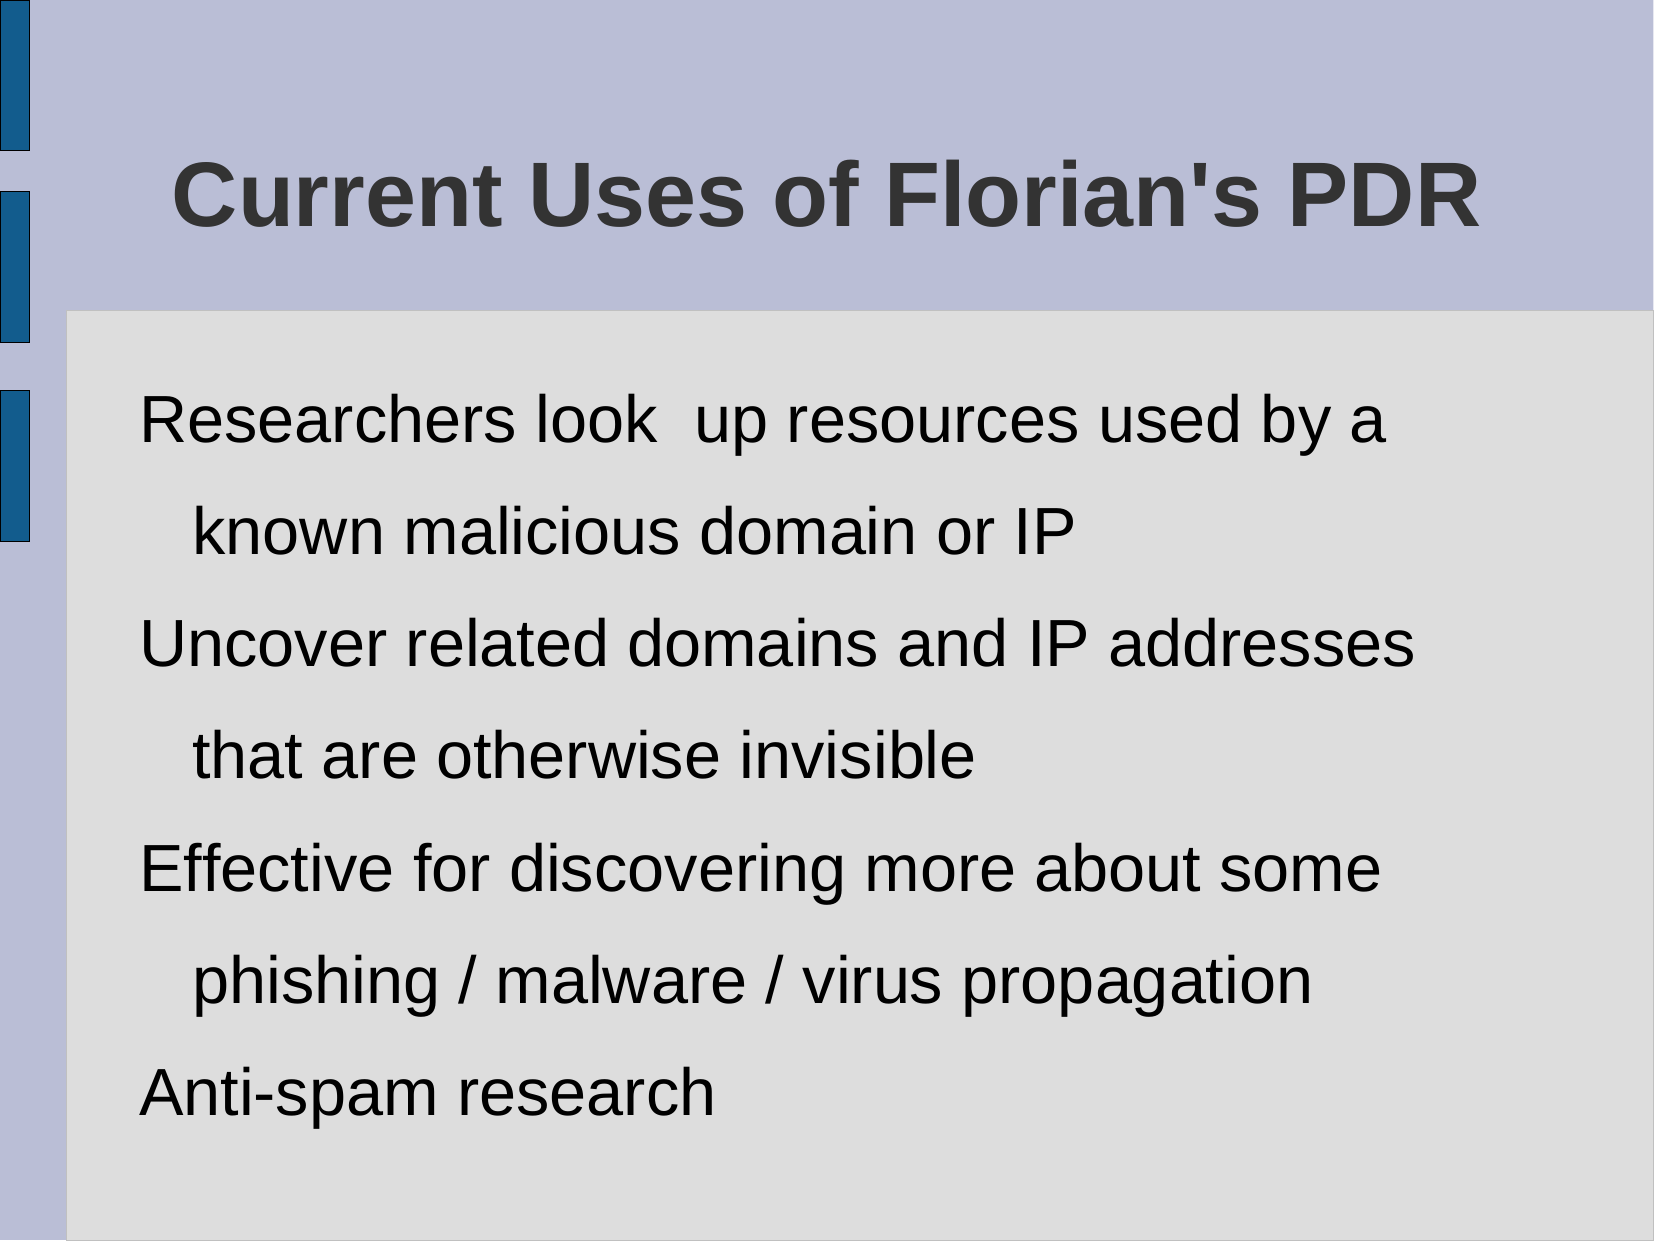

# Current Uses of Florian's PDR
Researchers look up resources used by a known malicious domain or IP
Uncover related domains and IP addresses that are otherwise invisible
Effective for discovering more about some phishing / malware / virus propagation
Anti-spam research